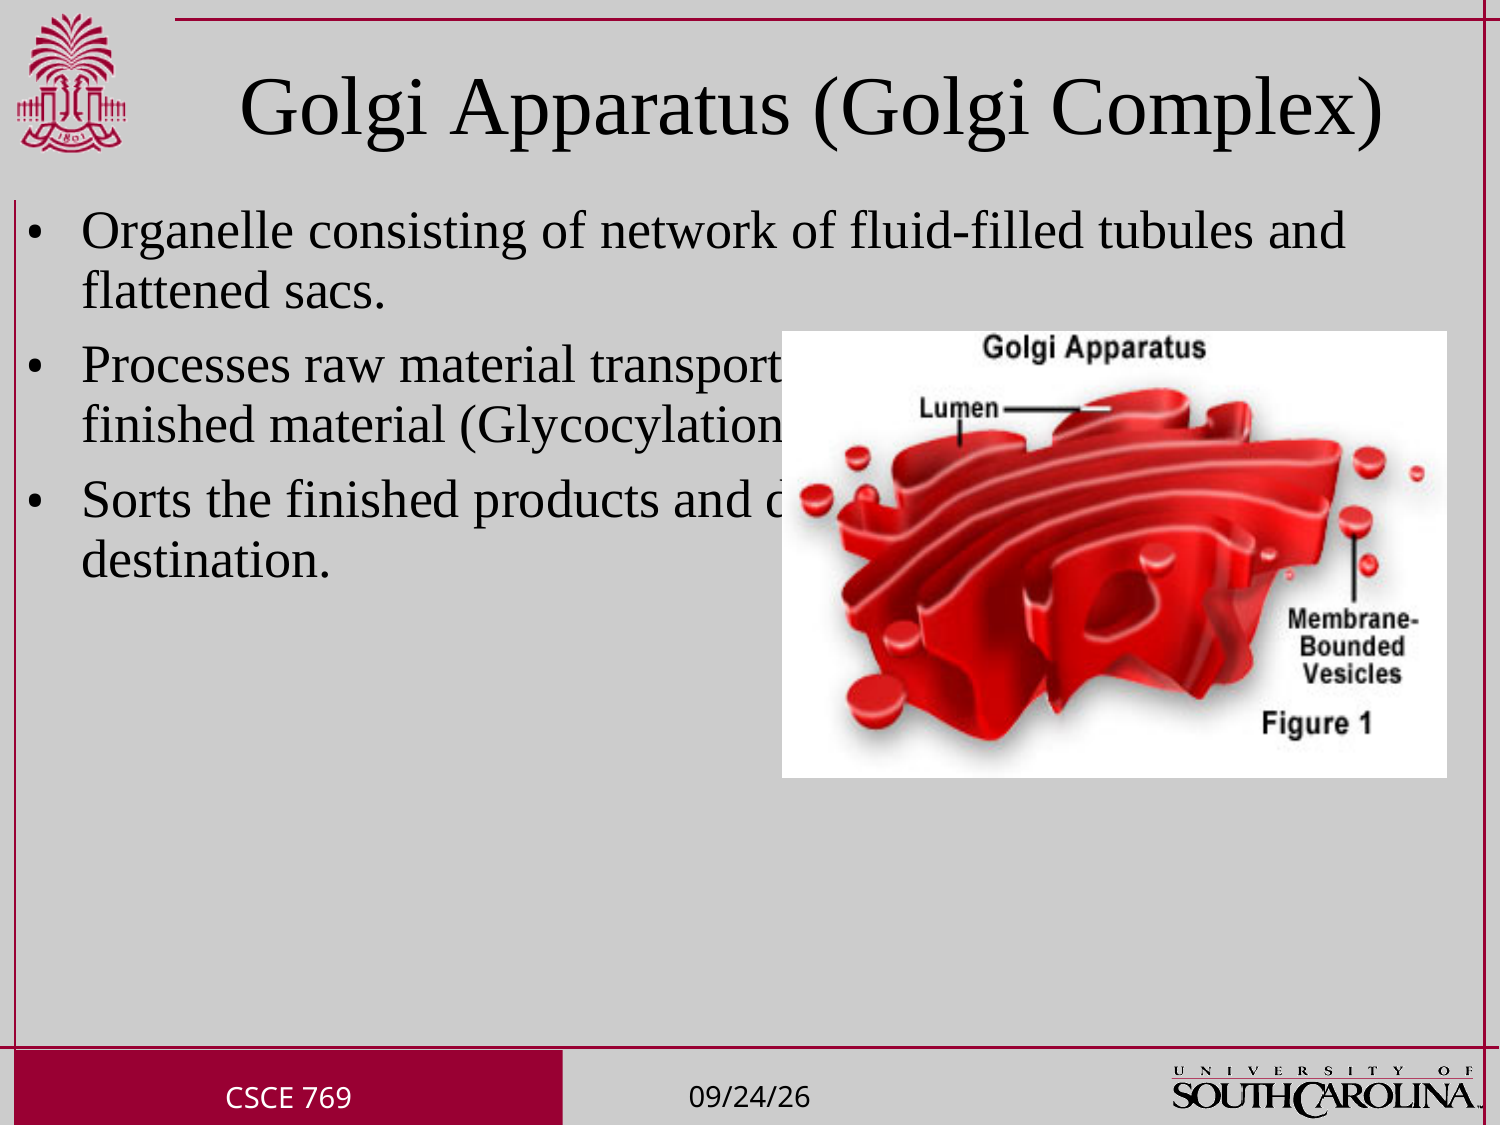

# Golgi Apparatus (Golgi Complex)
Organelle consisting of network of fluid-filled tubules and flattened sacs.
Processes raw material transported to if from the ER into finished material (Glycocylation, etc.)
Sorts the finished products and directs them to their final destination.